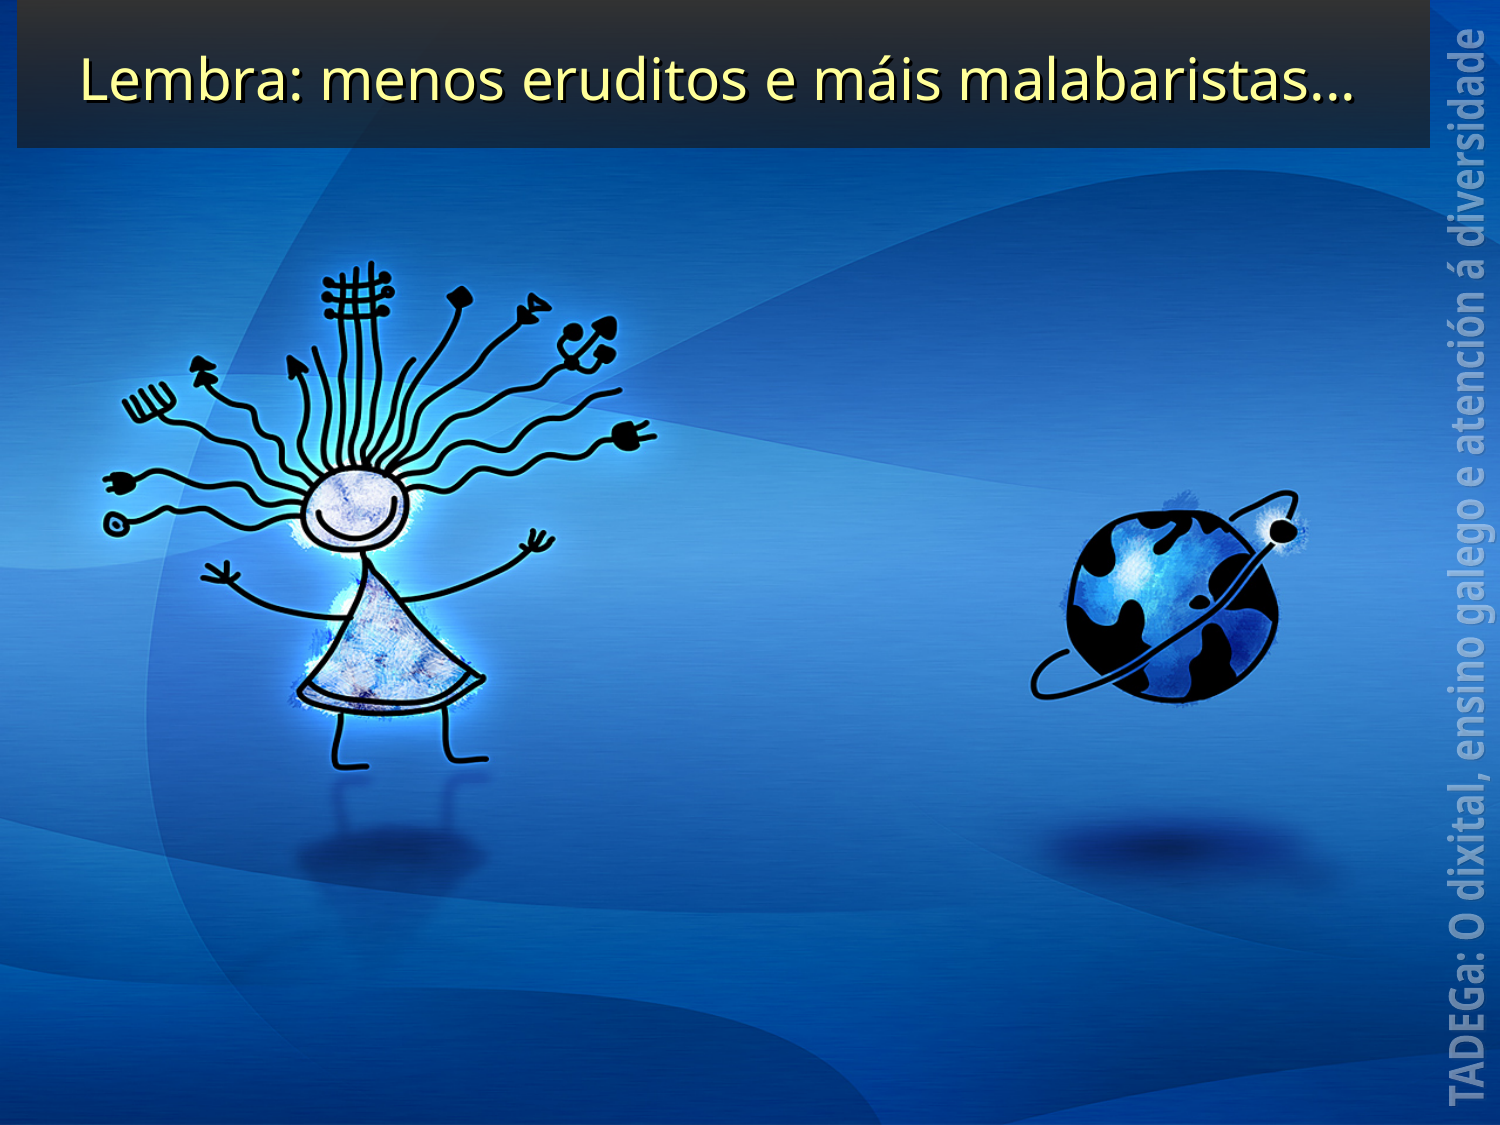

# Lembra: menos eruditos e máis malabaristas...